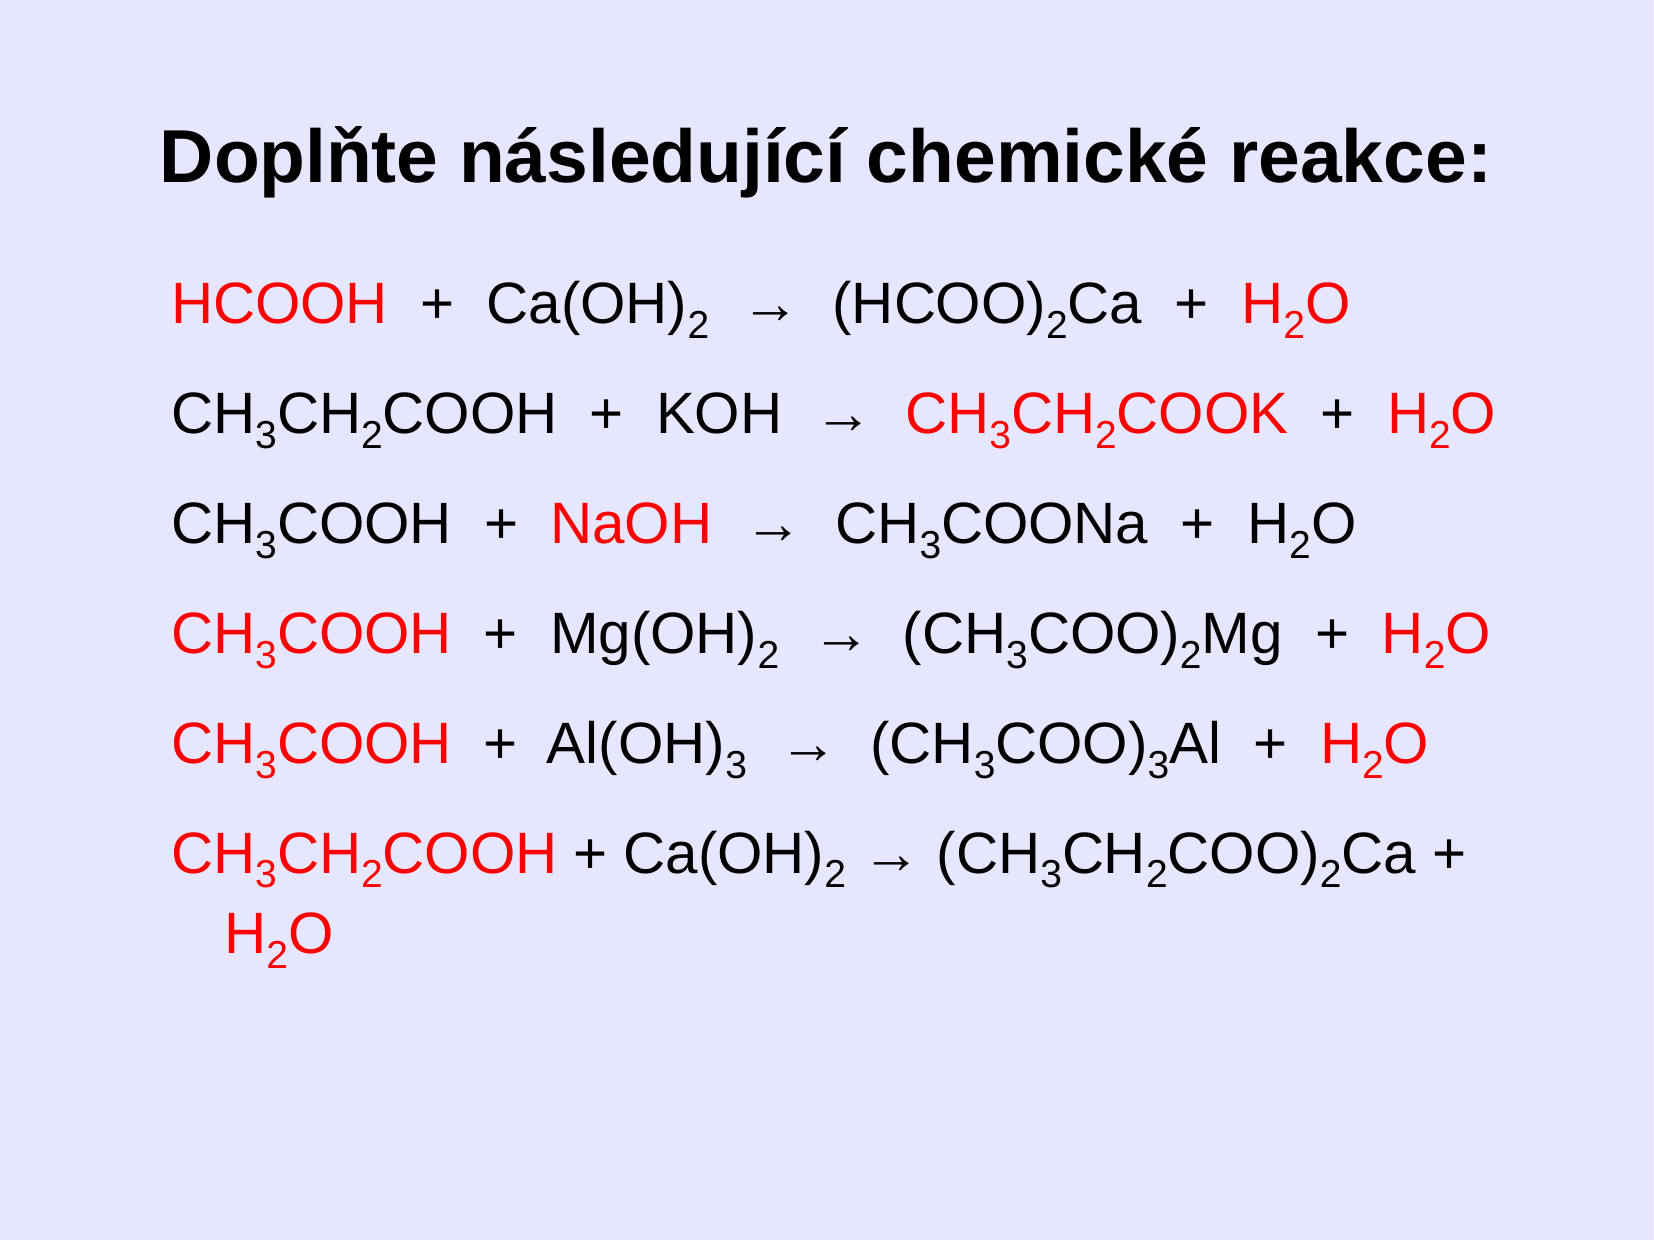

# Doplňte následující chemické reakce:
HCOOH + Ca(OH)2 → (HCOO)2Ca + H2O
CH3CH2COOH + KOH → CH3CH2COOK + H2O
CH3COOH + NaOH → CH3COONa + H2O
CH3COOH + Mg(OH)2 → (CH3COO)2Mg + H2O
CH3COOH + Al(OH)3 → (CH3COO)3Al + H2O
CH3CH2COOH + Ca(OH)2 → (CH3CH2COO)2Ca + H2O